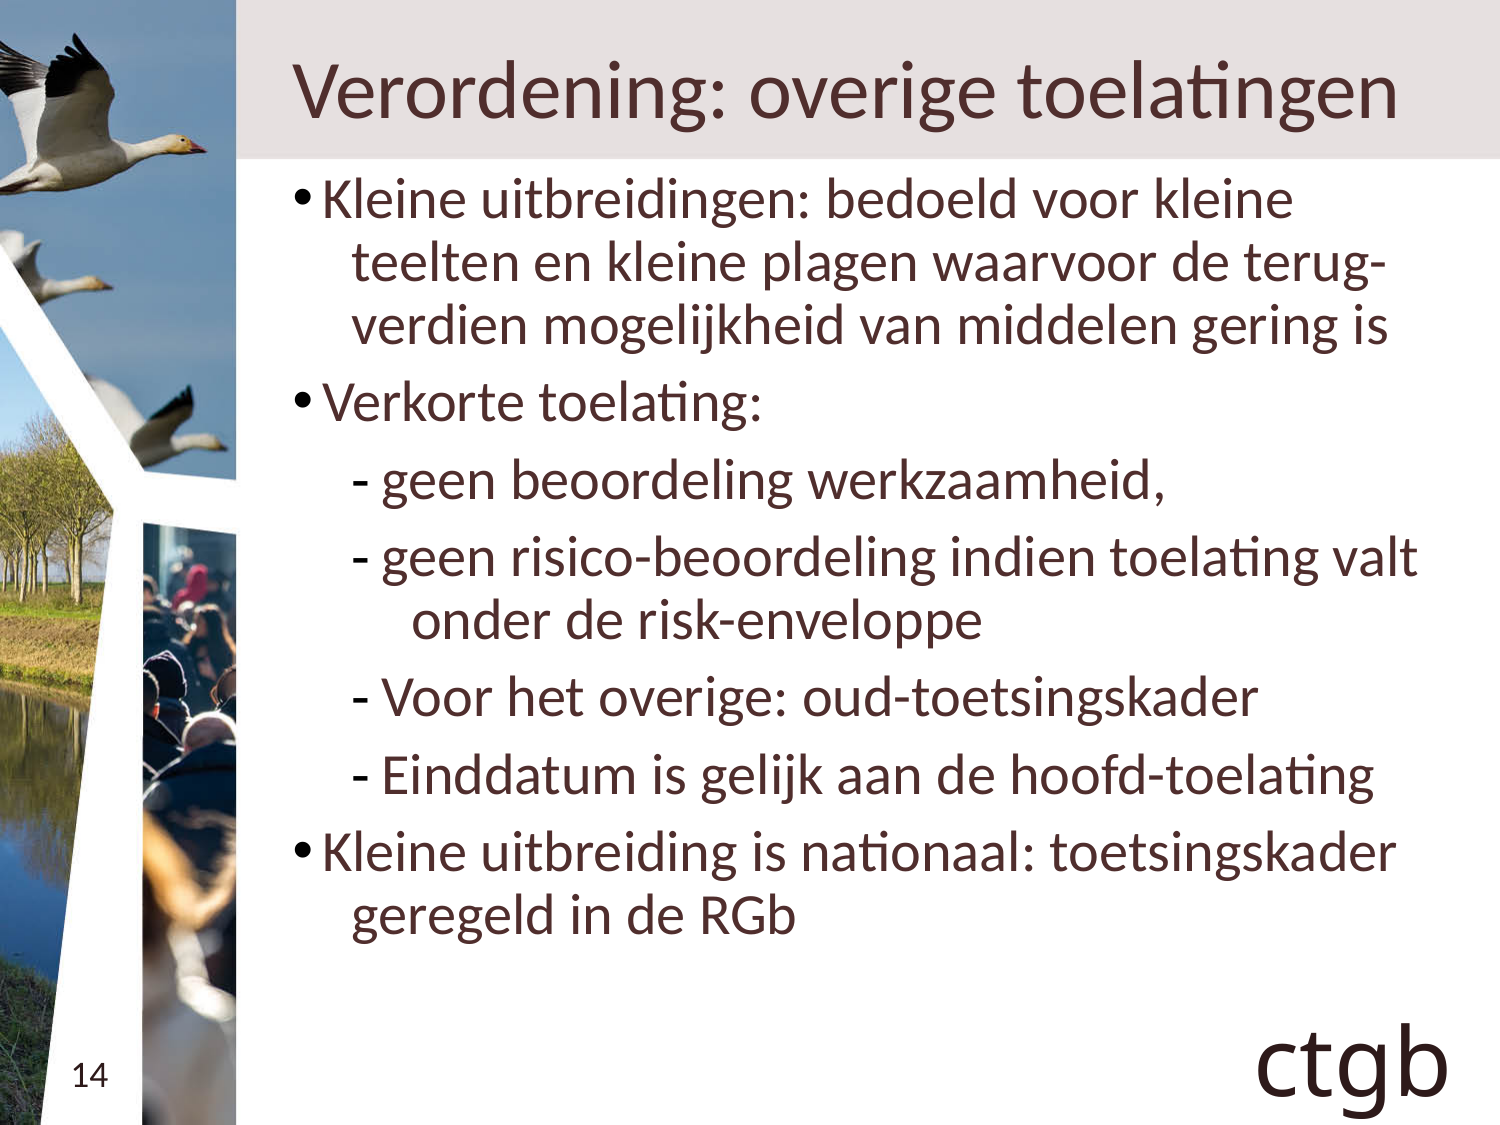

# Verordening: overige toelatingen
Kleine uitbreidingen: bedoeld voor kleine teelten en kleine plagen waarvoor de terug-verdien mogelijkheid van middelen gering is
Verkorte toelating:
geen beoordeling werkzaamheid,
geen risico-beoordeling indien toelating valt onder de risk-enveloppe
Voor het overige: oud-toetsingskader
Einddatum is gelijk aan de hoofd-toelating
Kleine uitbreiding is nationaal: toetsingskader geregeld in de RGb